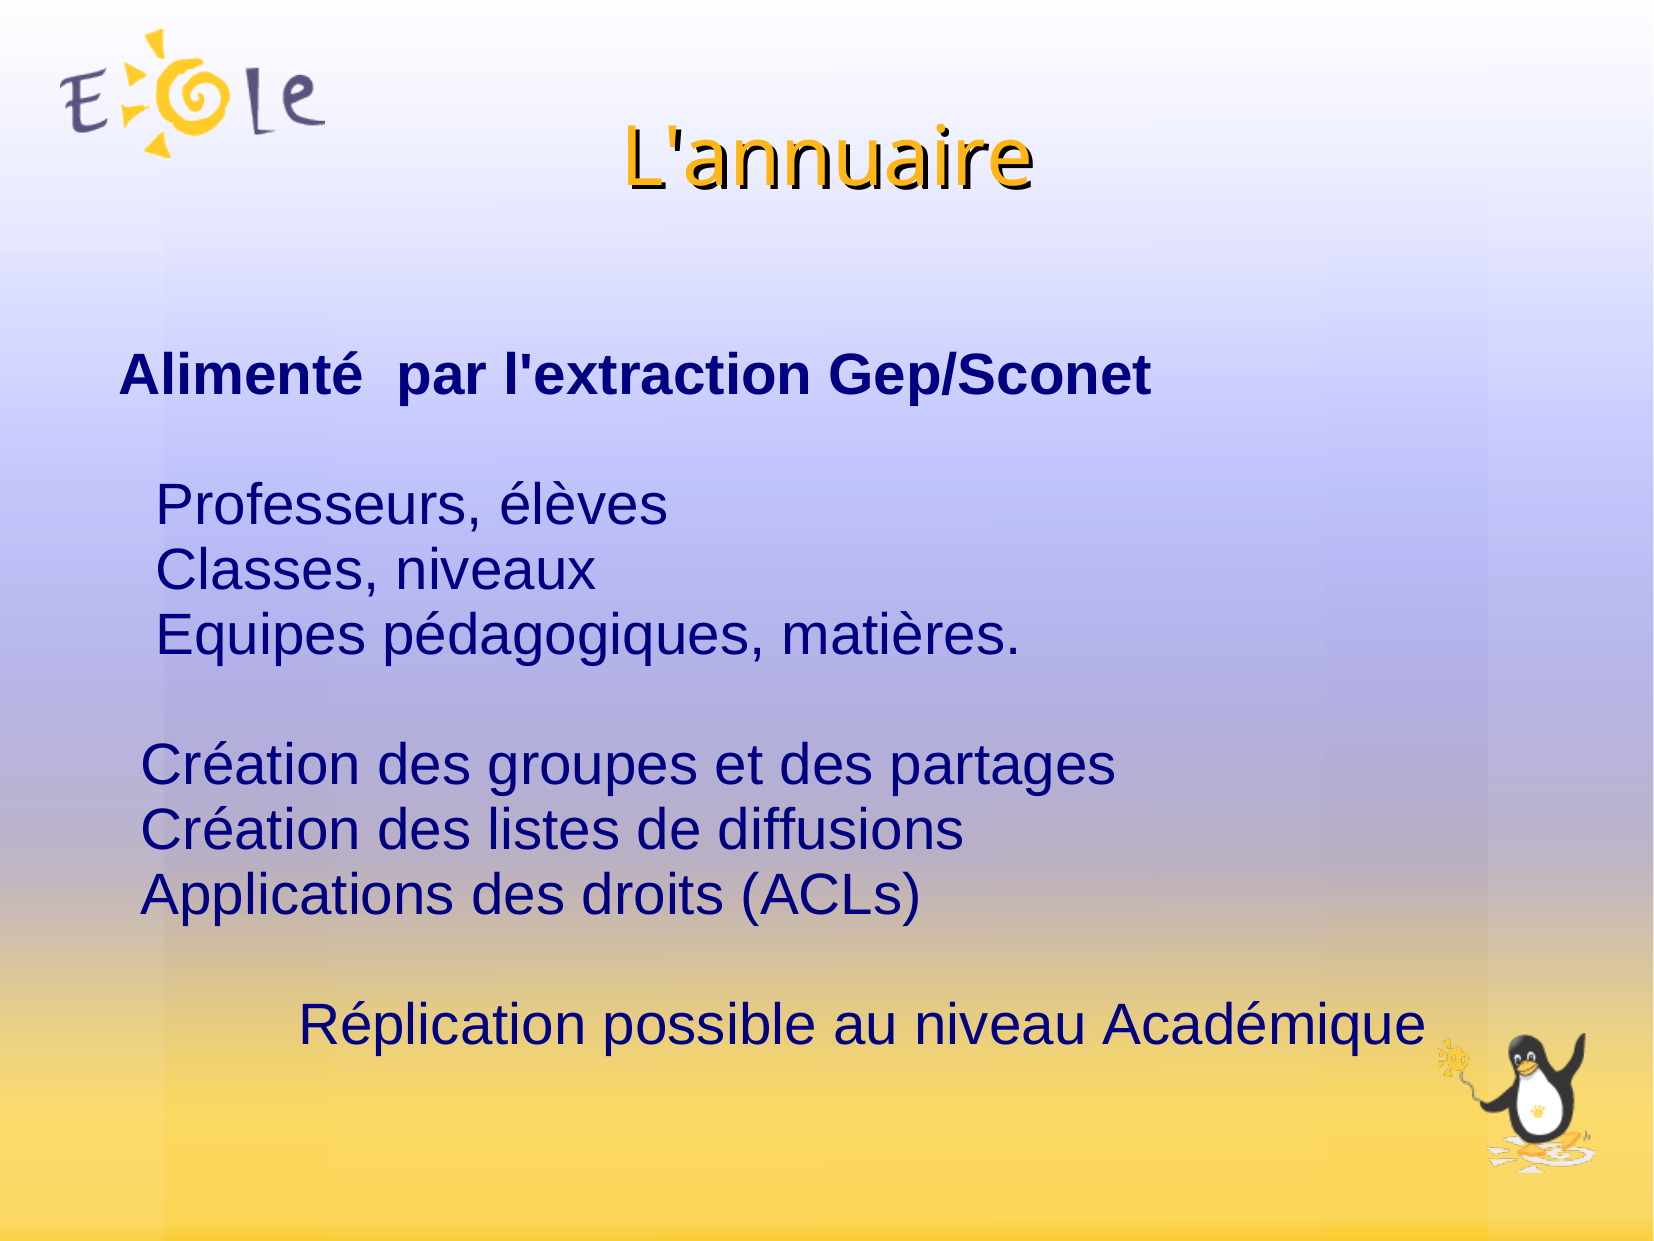

# L'annuaire
Alimenté par l'extraction Gep/Sconet
Professeurs, élèves
Classes, niveaux
Equipes pédagogiques, matières.
Création des groupes et des partages
Création des listes de diffusions
Applications des droits (ACLs)
Réplication possible au niveau Académique